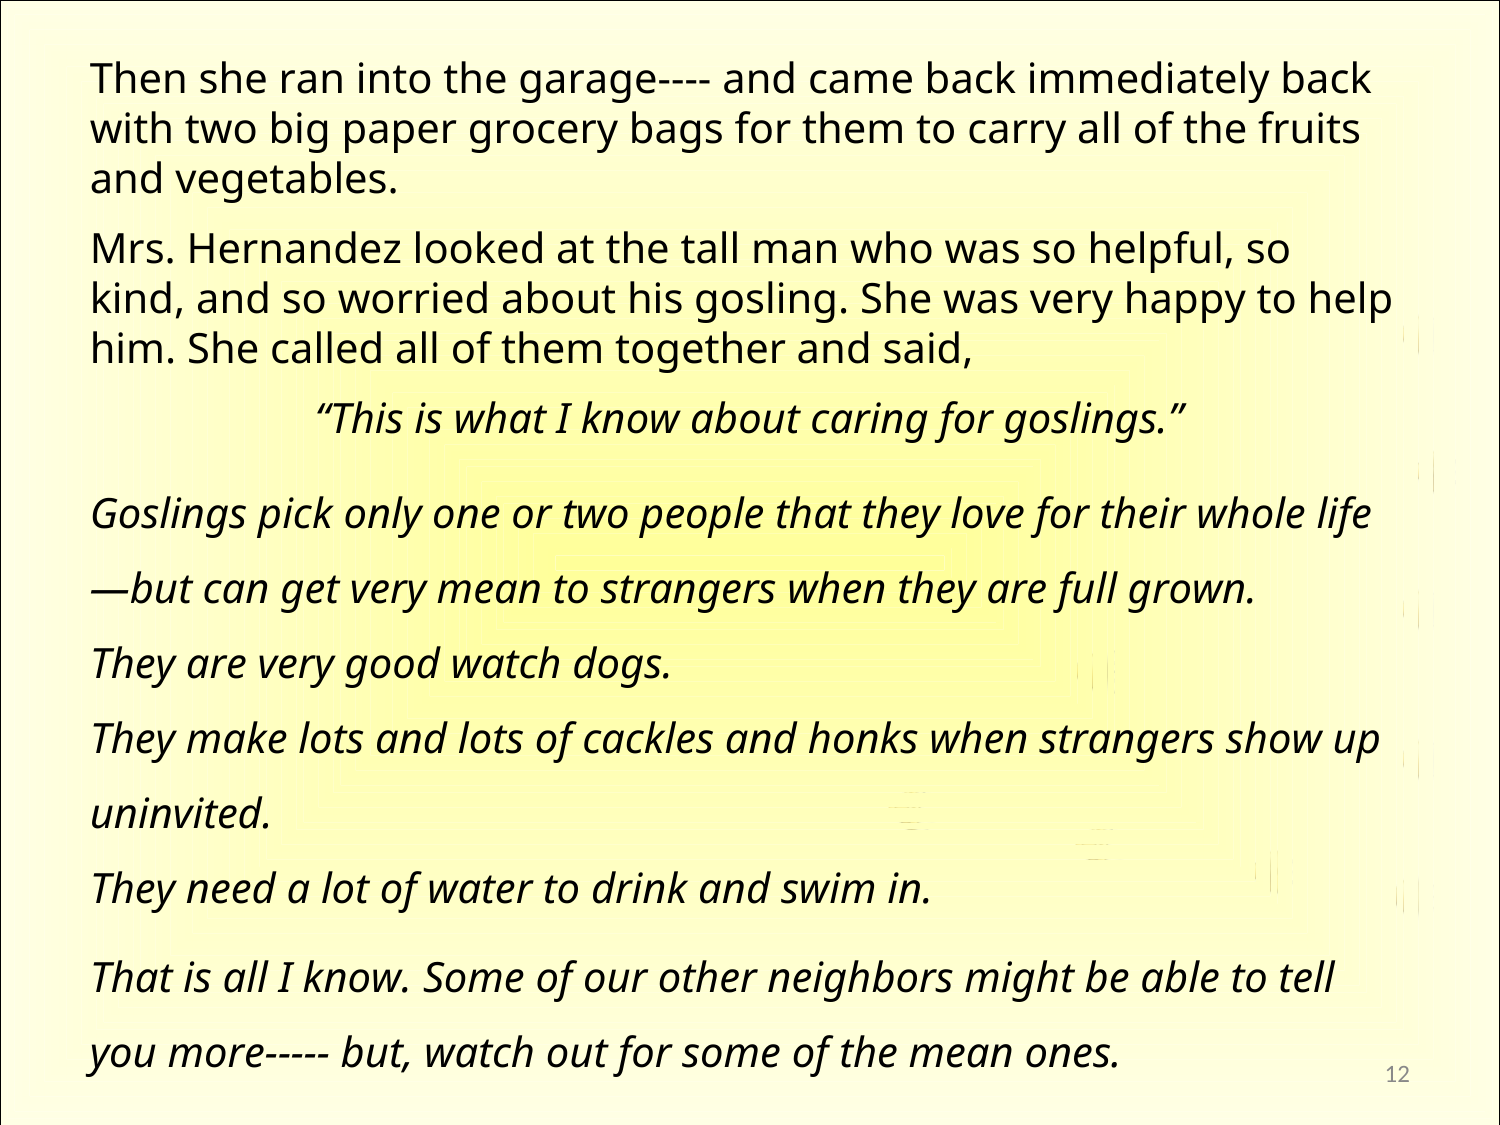

Then she ran into the garage---- and came back immediately back with two big paper grocery bags for them to carry all of the fruits and vegetables.
Mrs. Hernandez looked at the tall man who was so helpful, so kind, and so worried about his gosling. She was very happy to help him. She called all of them together and said,
 “This is what I know about caring for goslings.”
Goslings pick only one or two people that they love for their whole life—but can get very mean to strangers when they are full grown.
They are very good watch dogs.
They make lots and lots of cackles and honks when strangers show up uninvited.
They need a lot of water to drink and swim in.
That is all I know. Some of our other neighbors might be able to tell you more----- but, watch out for some of the mean ones.